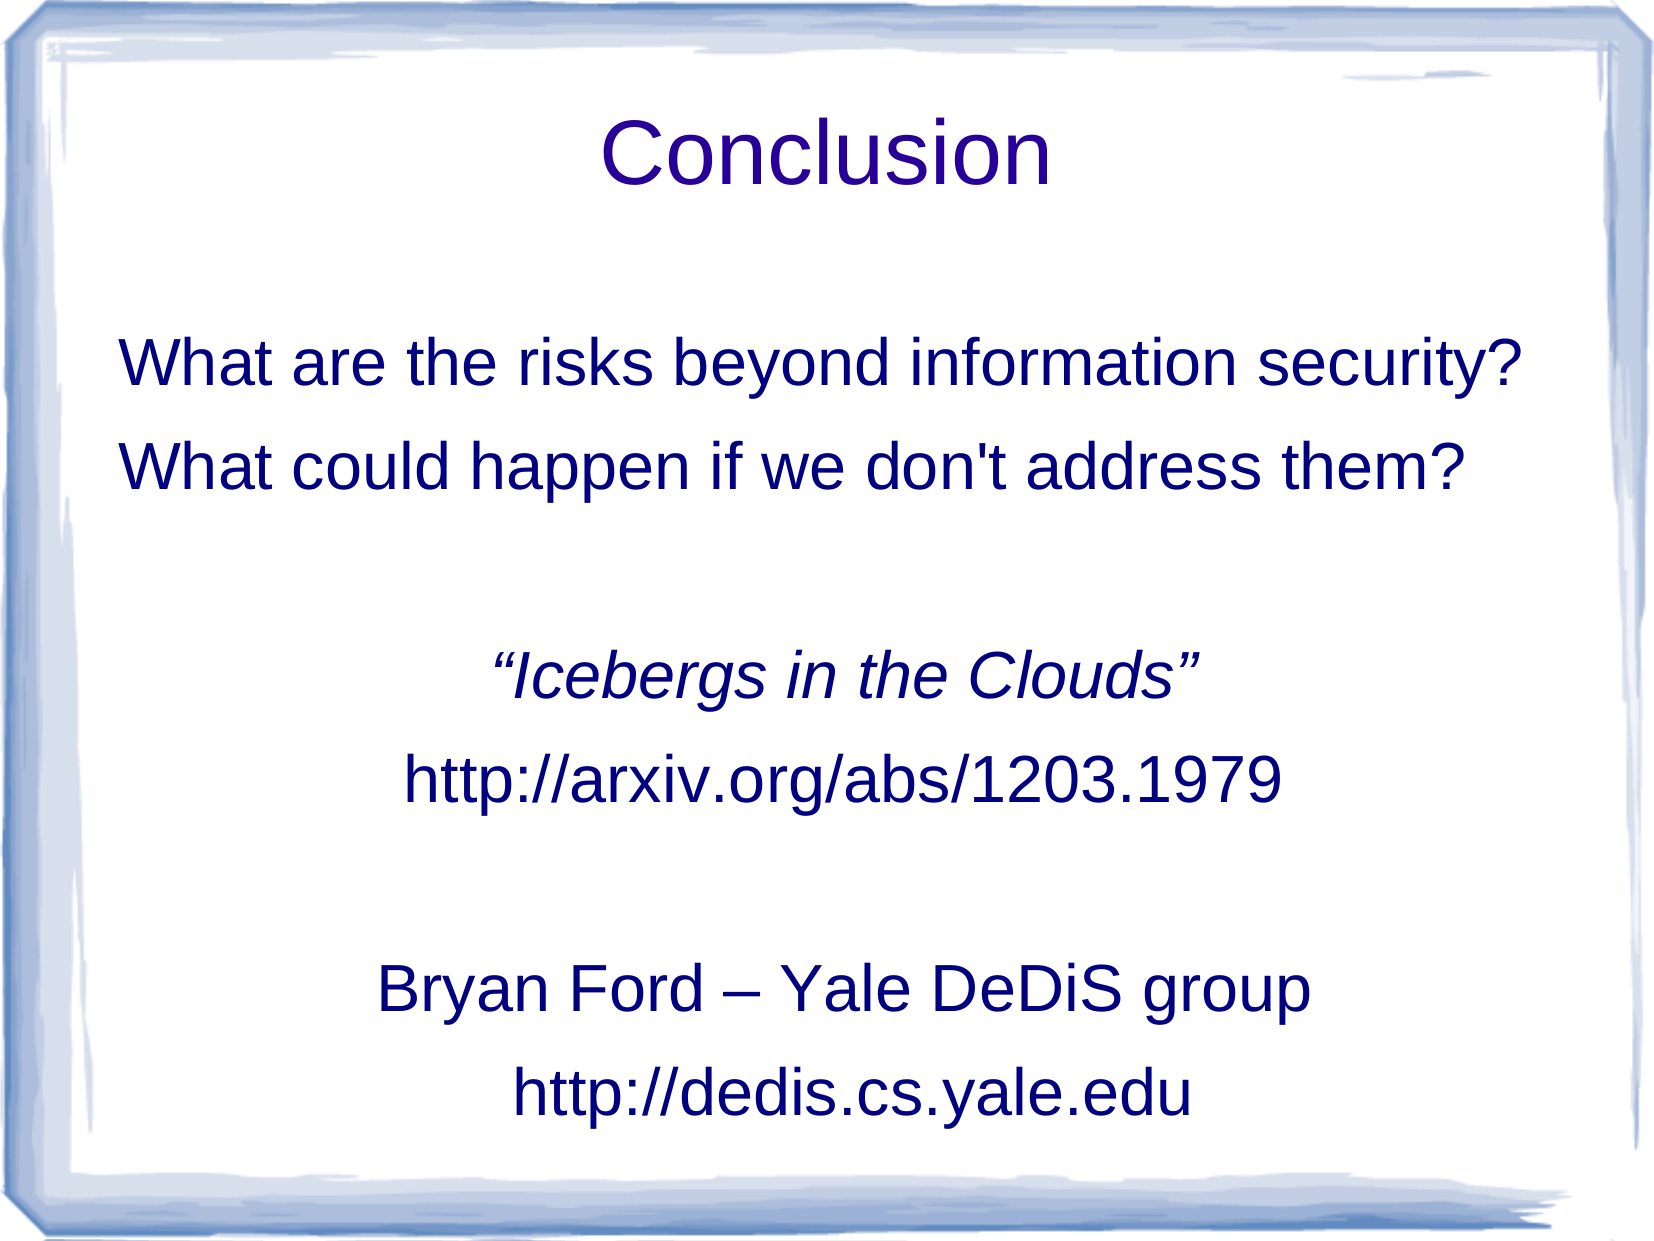

# Conclusion
What are the risks beyond information security?
What could happen if we don't address them?
“Icebergs in the Clouds”
http://arxiv.org/abs/1203.1979
Bryan Ford – Yale DeDiS group
 http://dedis.cs.yale.edu